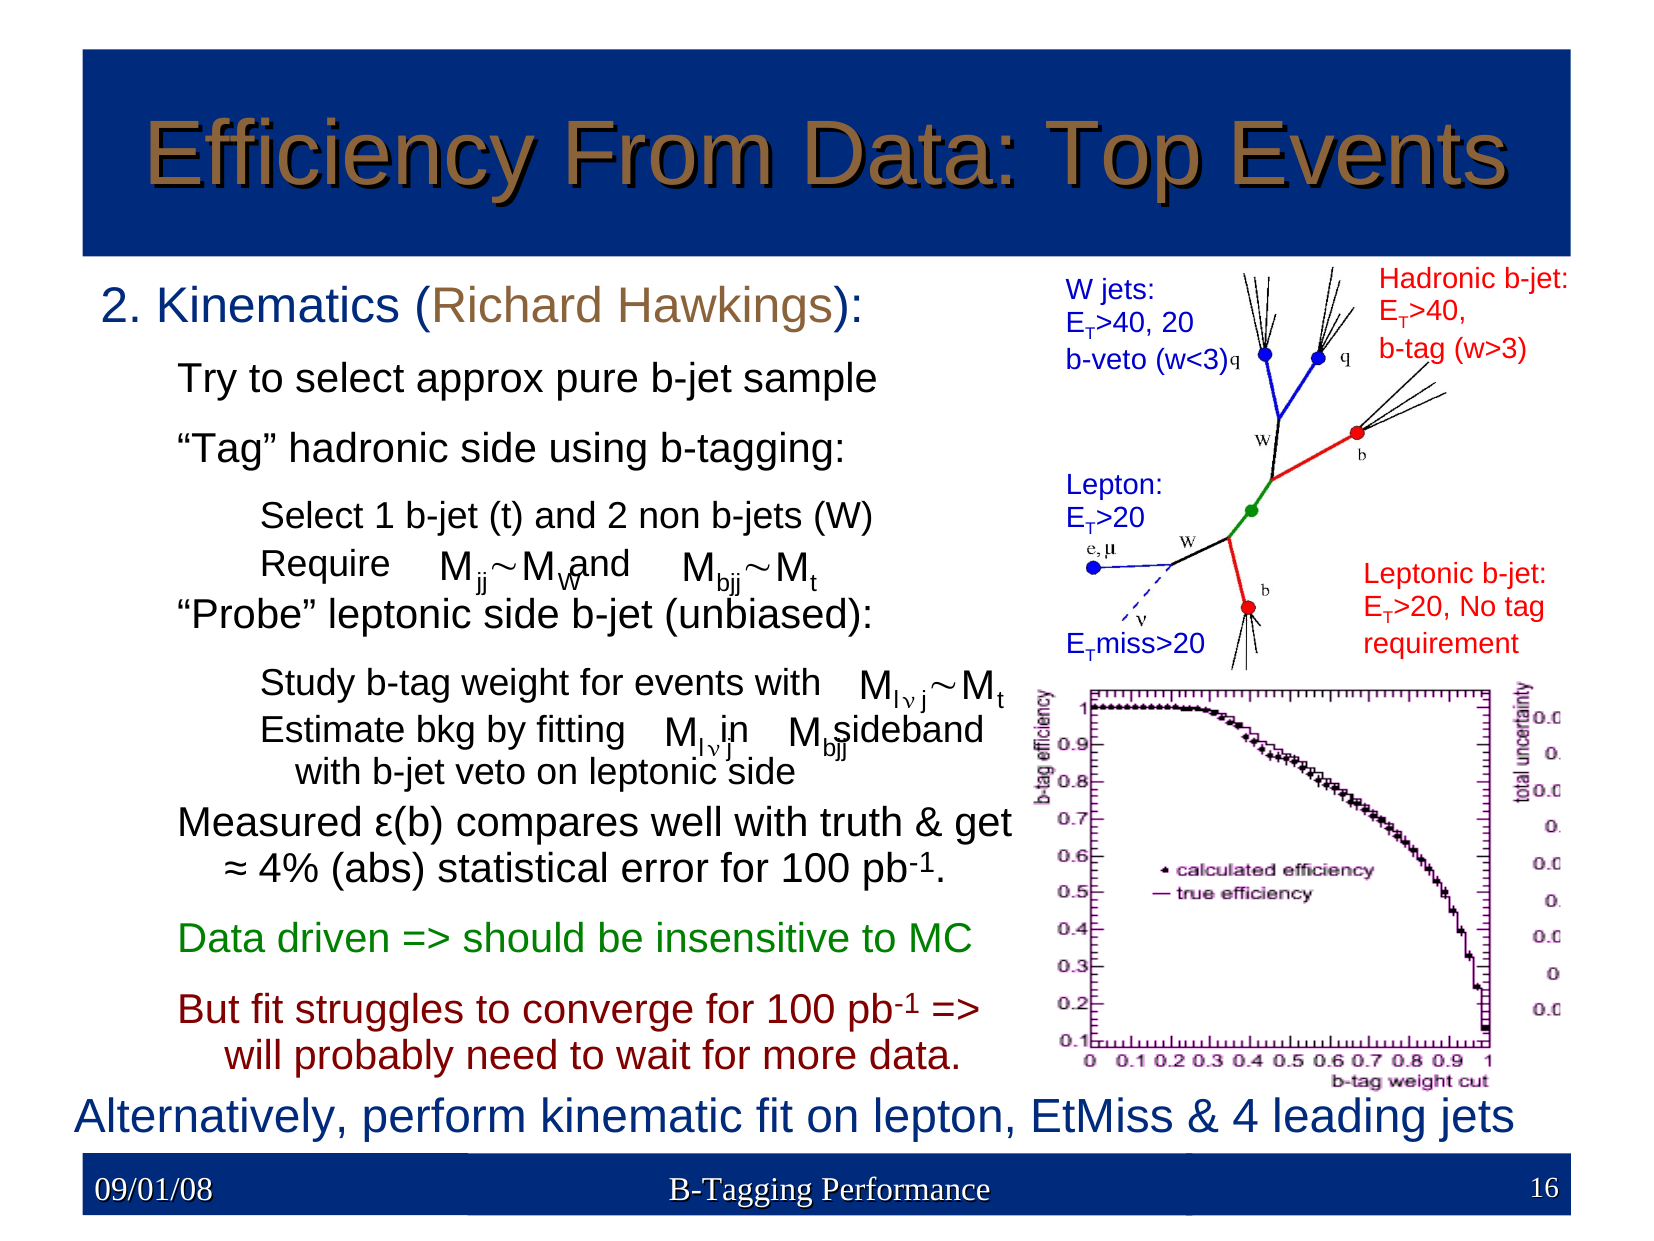

# Efficiency From Data: Top Events
Hadronic b-jet: ET>40,
b-tag (w>3)
W jets:
ET>40, 20
b-veto (w<3)
Lepton: ET>20
Leptonic b-jet: ET>20, No tag requirement
ETmiss>20
2. Kinematics (Richard Hawkings):
Try to select approx pure b-jet sample
“Tag” hadronic side using b-tagging:
Select 1 b-jet (t) and 2 non b-jets (W)
Require and
“Probe” leptonic side b-jet (unbiased):
Study b-tag weight for events with
Estimate bkg by fitting in sideband with b-jet veto on leptonic side
Measured ε(b) compares well with truth & get ≈ 4% (abs) statistical error for 100 pb-1.
Data driven => should be insensitive to MC
But fit struggles to converge for 100 pb-1 => will probably need to wait for more data.
Alternatively, perform kinematic fit on lepton, EtMiss & 4 leading jets
B-Tagging Performance
16